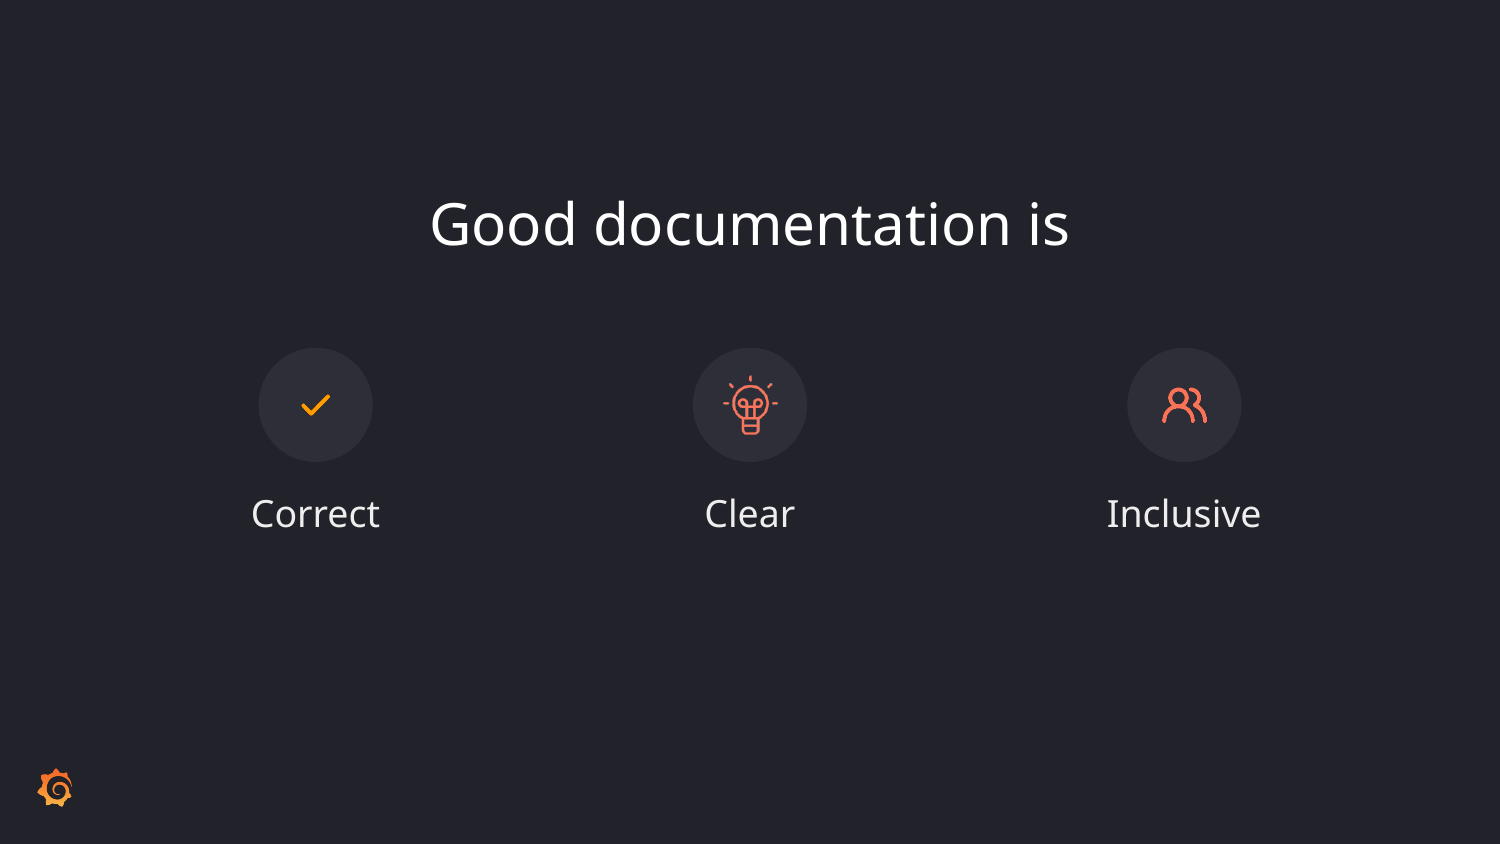

# Good documentation is
Correct
Clear
Inclusive